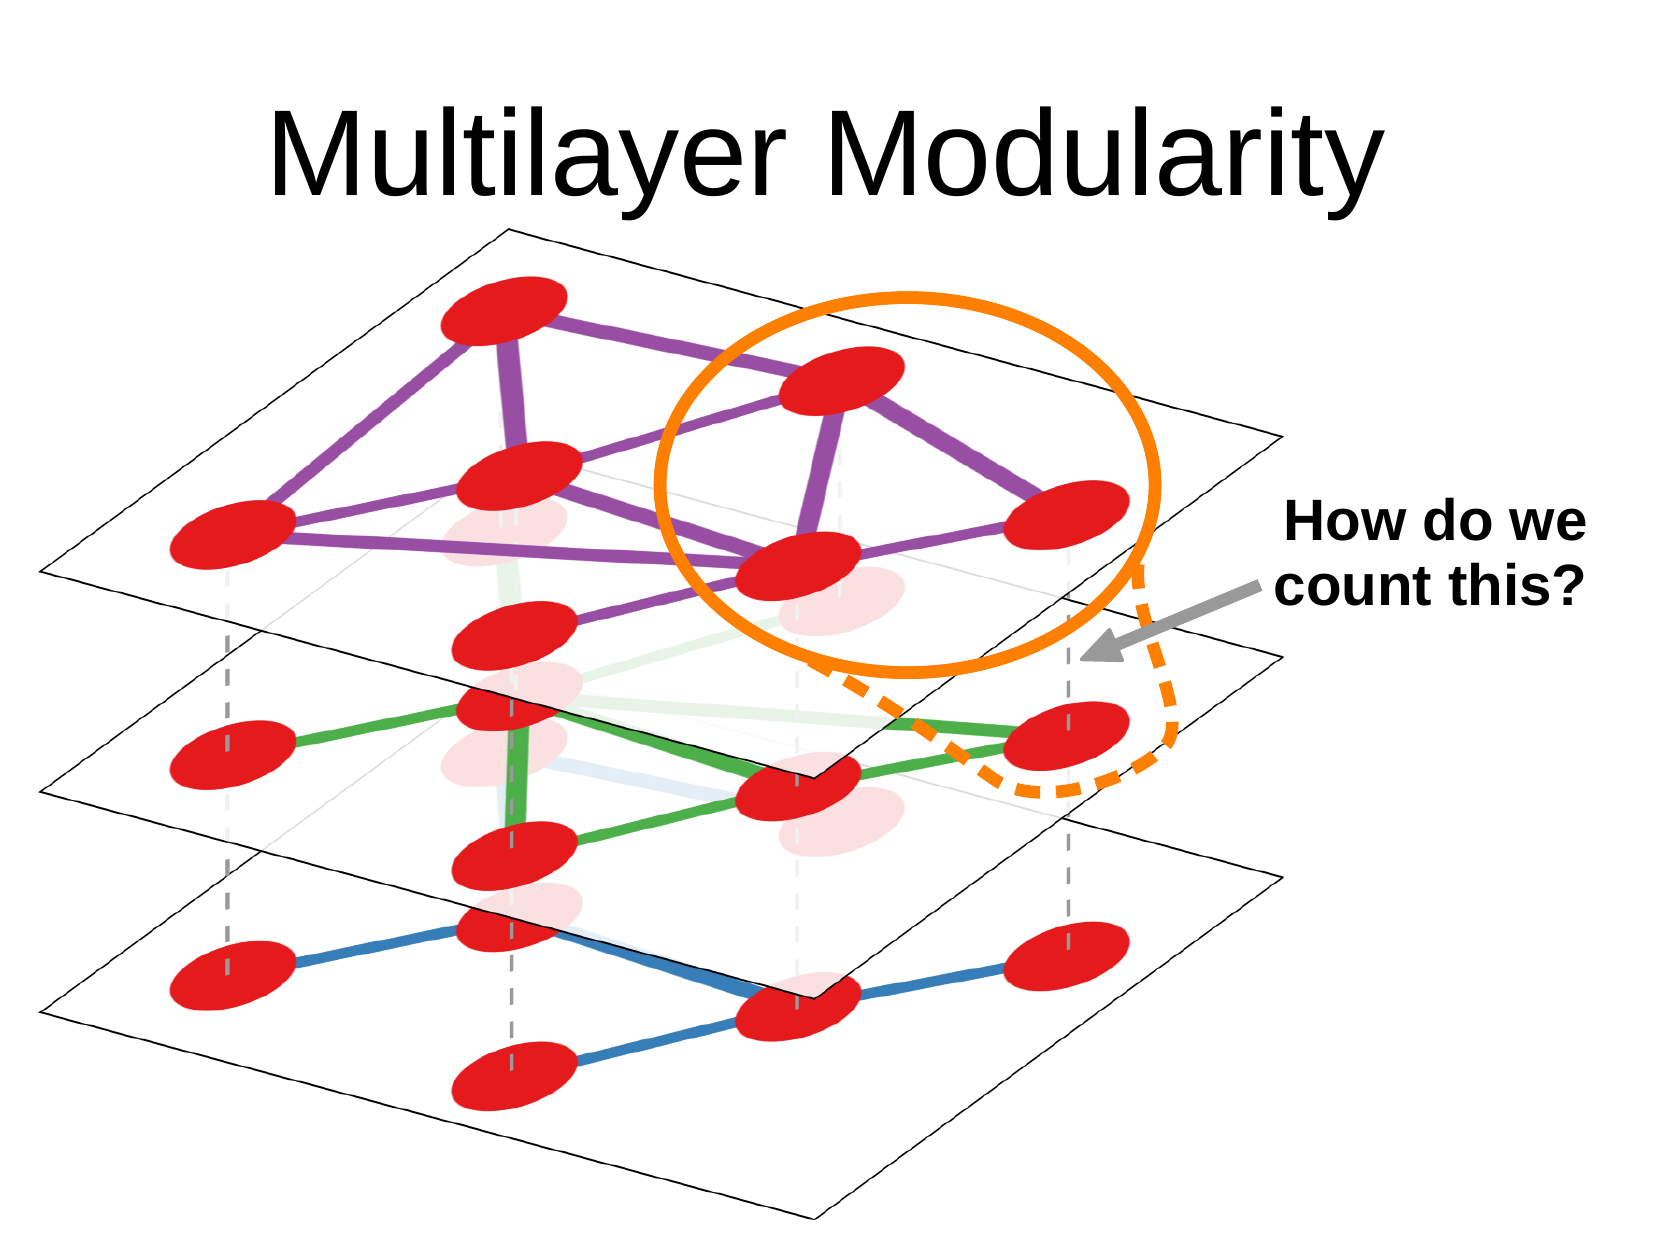

# Multilayer Modularity
How do we count this?